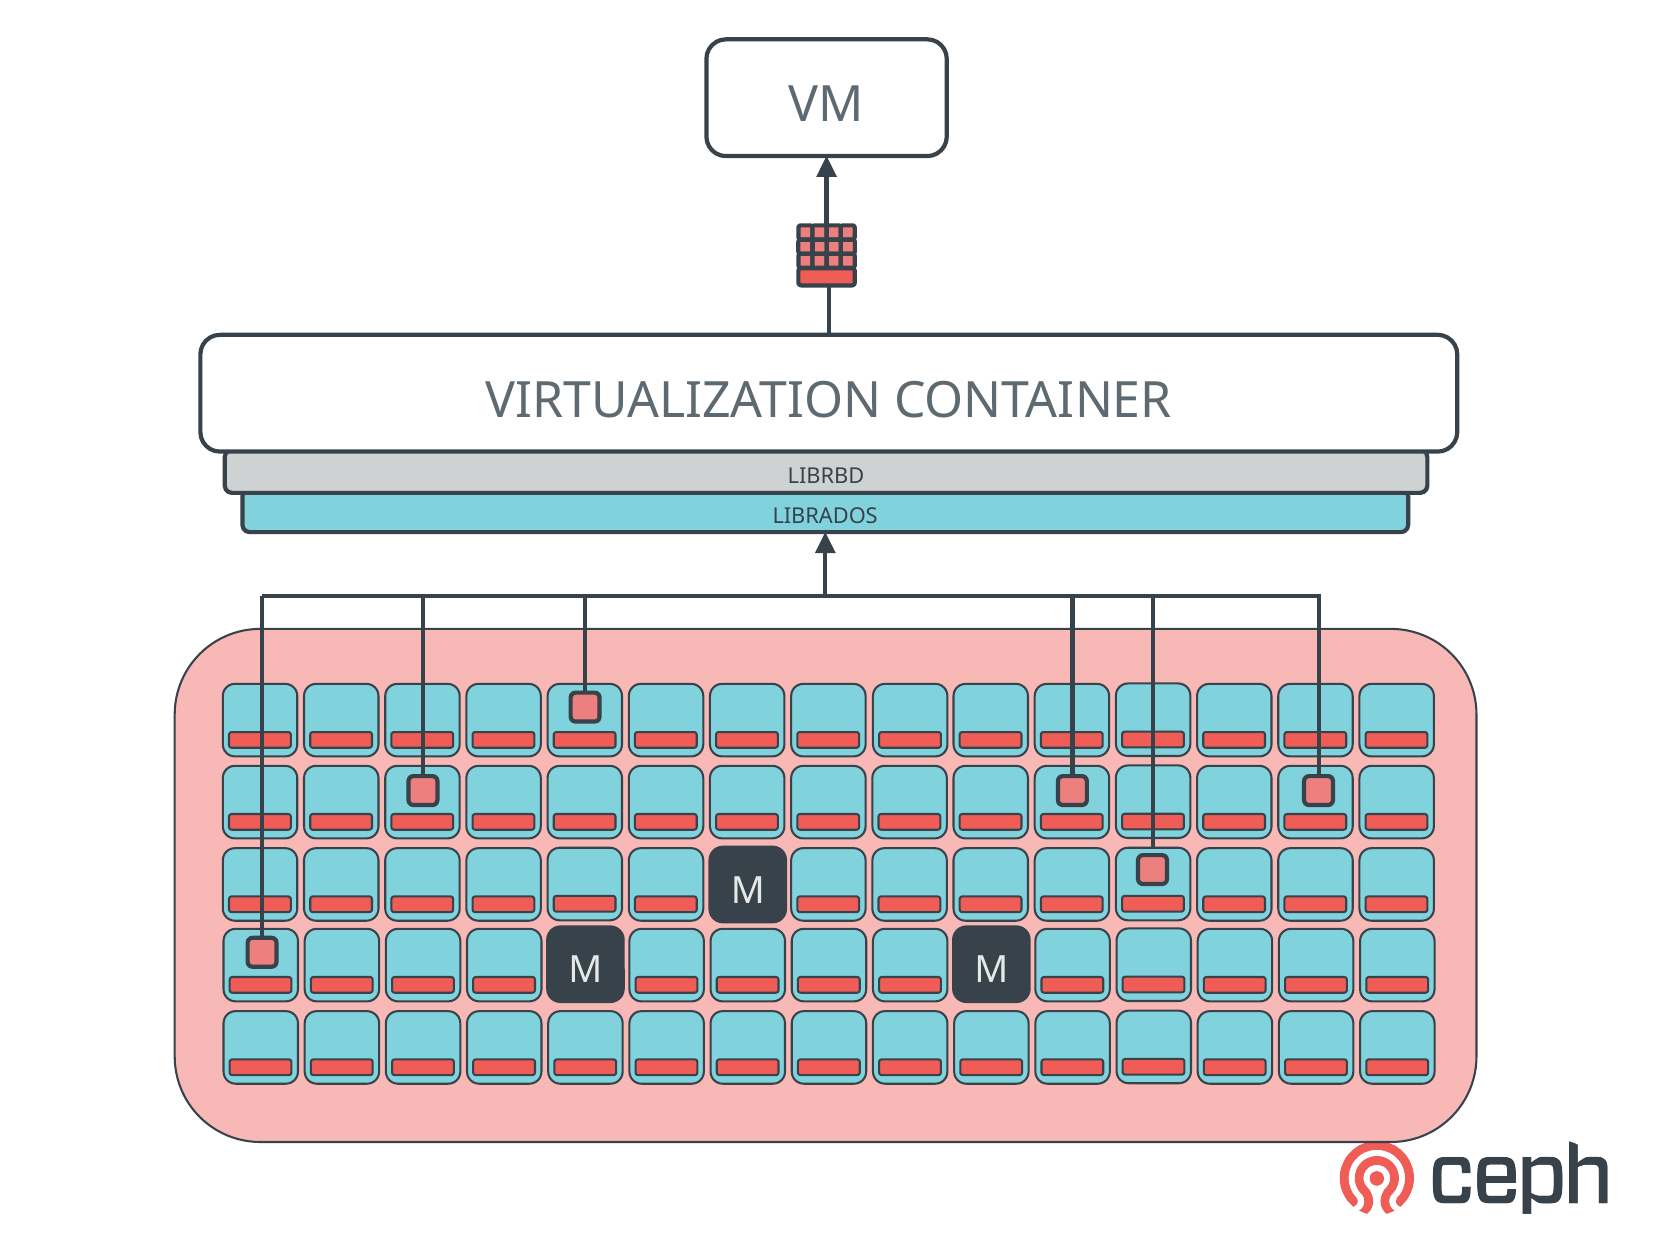

VM
VIRTUALIZATION CONTAINER
LIBRBD
LIBRADOS
M
M
M